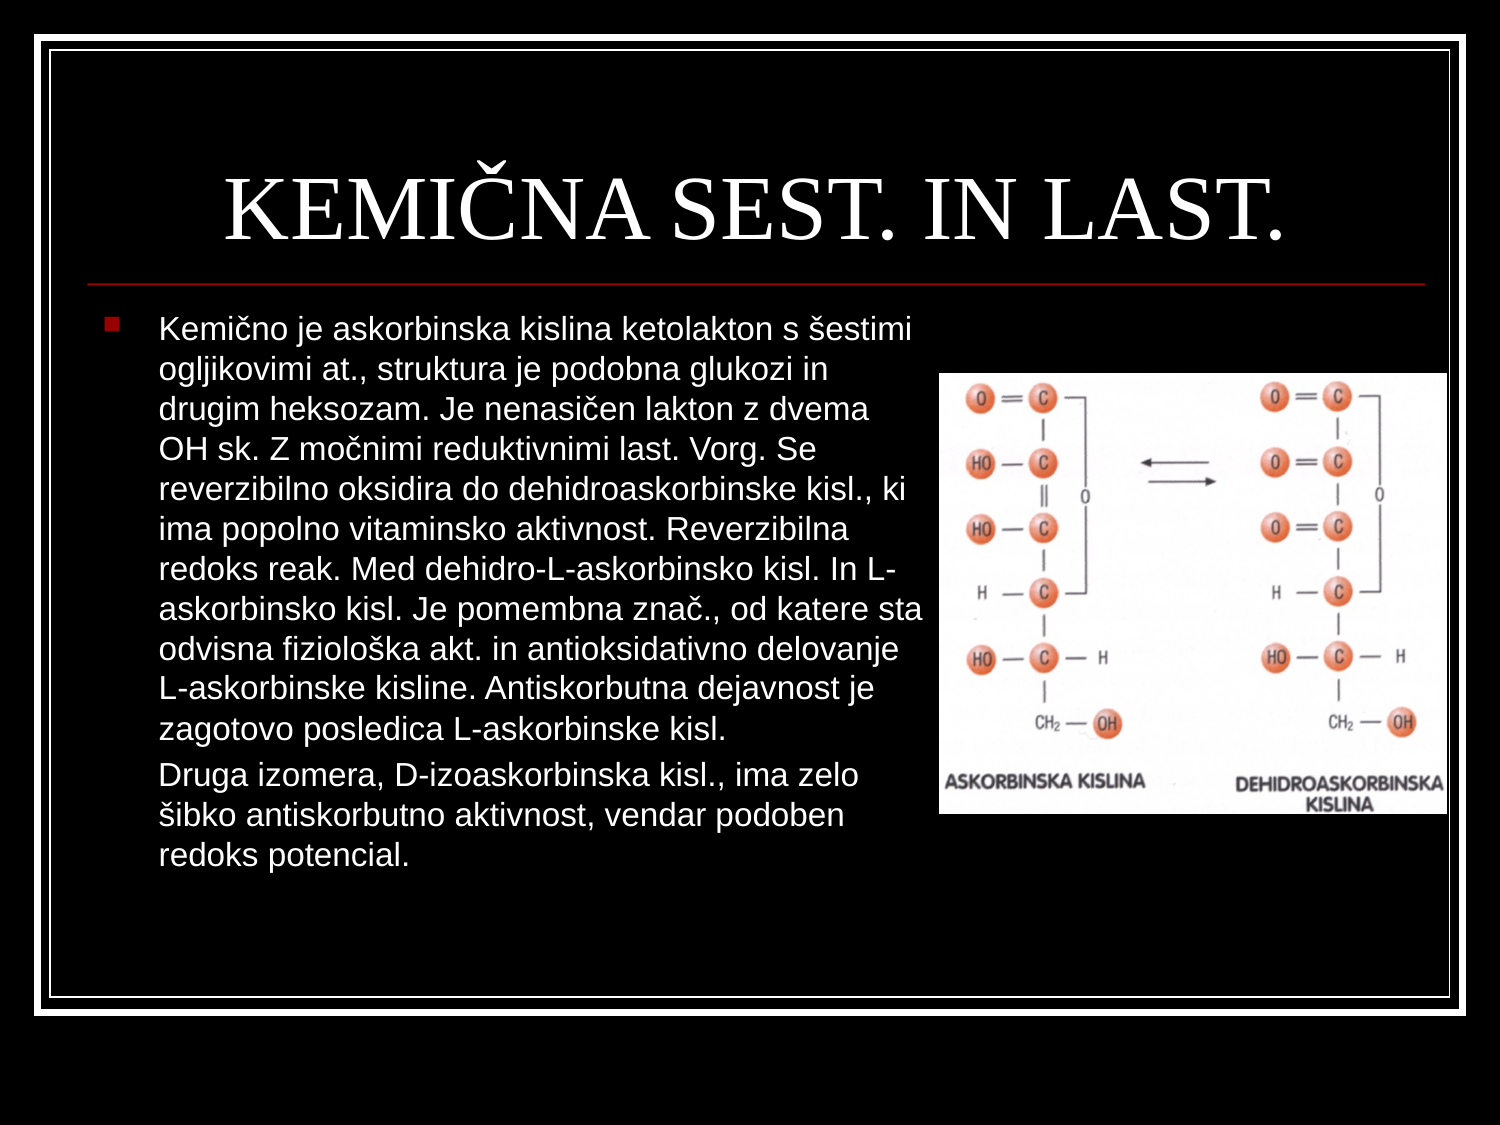

# KEMIČNA SEST. IN LAST.
Kemično je askorbinska kislina ketolakton s šestimi ogljikovimi at., struktura je podobna glukozi in drugim heksozam. Je nenasičen lakton z dvema OH sk. Z močnimi reduktivnimi last. Vorg. Se reverzibilno oksidira do dehidroaskorbinske kisl., ki ima popolno vitaminsko aktivnost. Reverzibilna redoks reak. Med dehidro-L-askorbinsko kisl. In L-askorbinsko kisl. Je pomembna znač., od katere sta odvisna fiziološka akt. in antioksidativno delovanje L-askorbinske kisline. Antiskorbutna dejavnost je zagotovo posledica L-askorbinske kisl.
 Druga izomera, D-izoaskorbinska kisl., ima zelo šibko antiskorbutno aktivnost, vendar podoben redoks potencial.